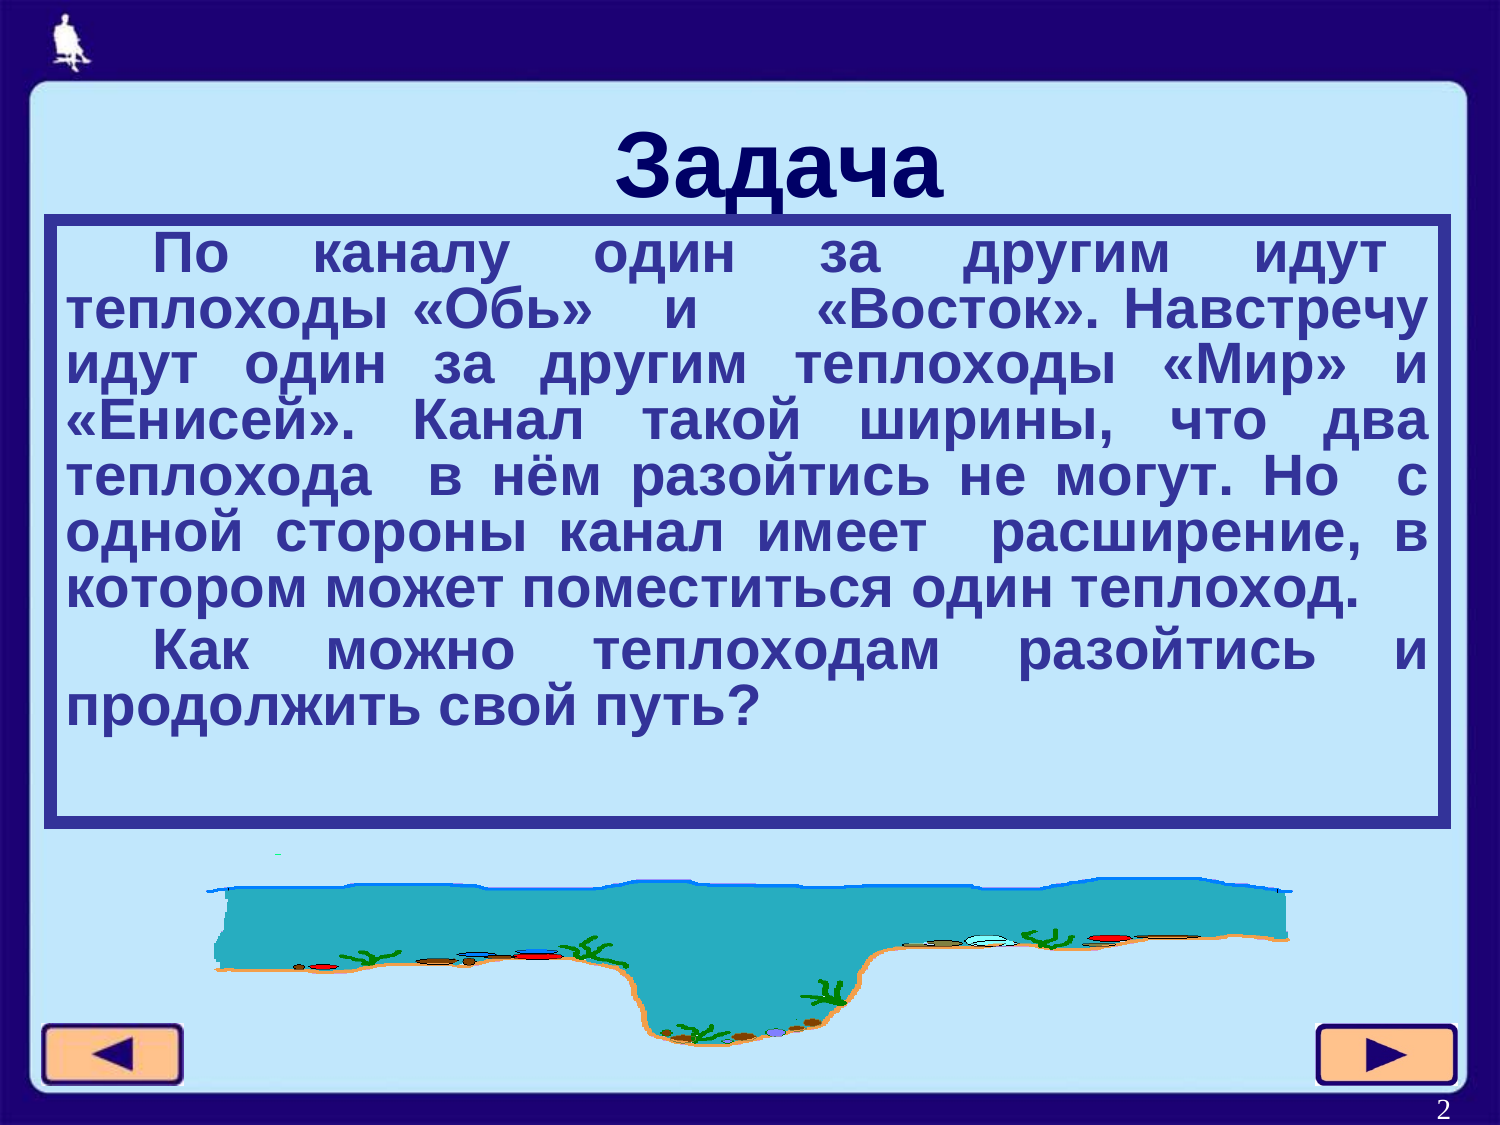

# Задача
По каналу один за другим идут теплоходы «Обь» и «Восток». Навстречу идут один за другим теплоходы «Мир» и «Енисей». Канал такой ширины, что два теплохода в нём разойтись не могут. Но с одной стороны канал имеет расширение, в котором может поместиться один теплоход.
Как можно теплоходам разойтись и продолжить свой путь?